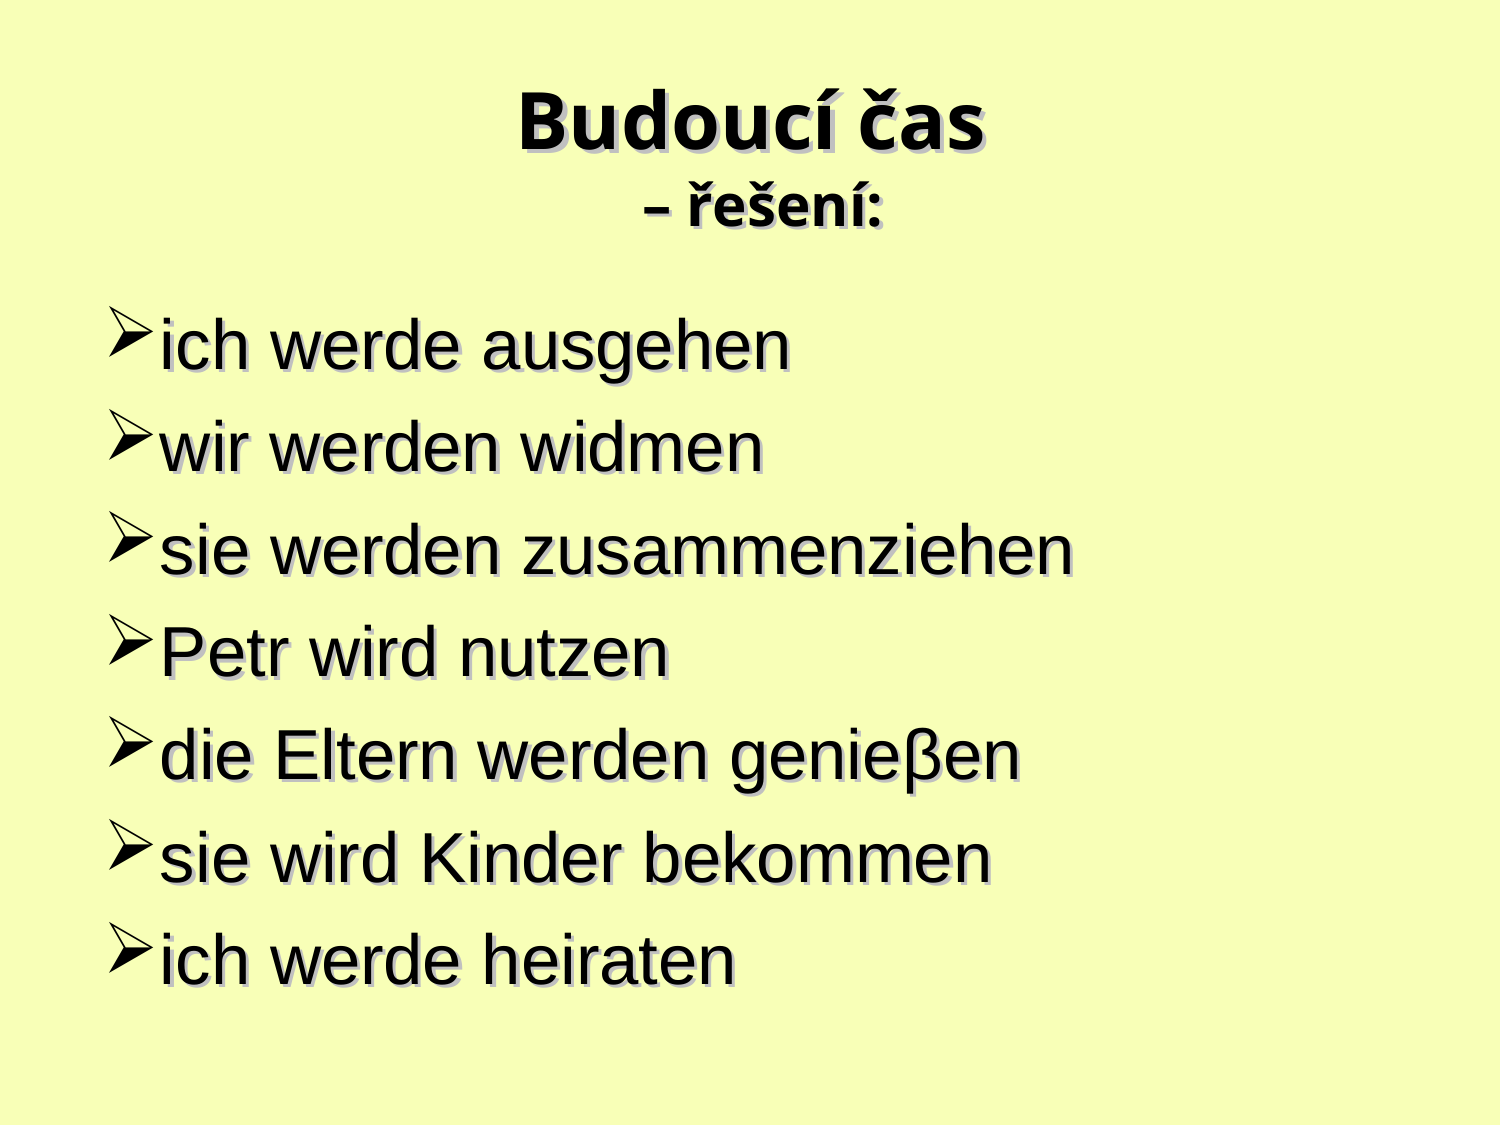

# Budoucí čas – řešení:
ich werde ausgehen
wir werden widmen
sie werden zusammenziehen
Petr wird nutzen
die Eltern werden genieβen
sie wird Kinder bekommen
ich werde heiraten